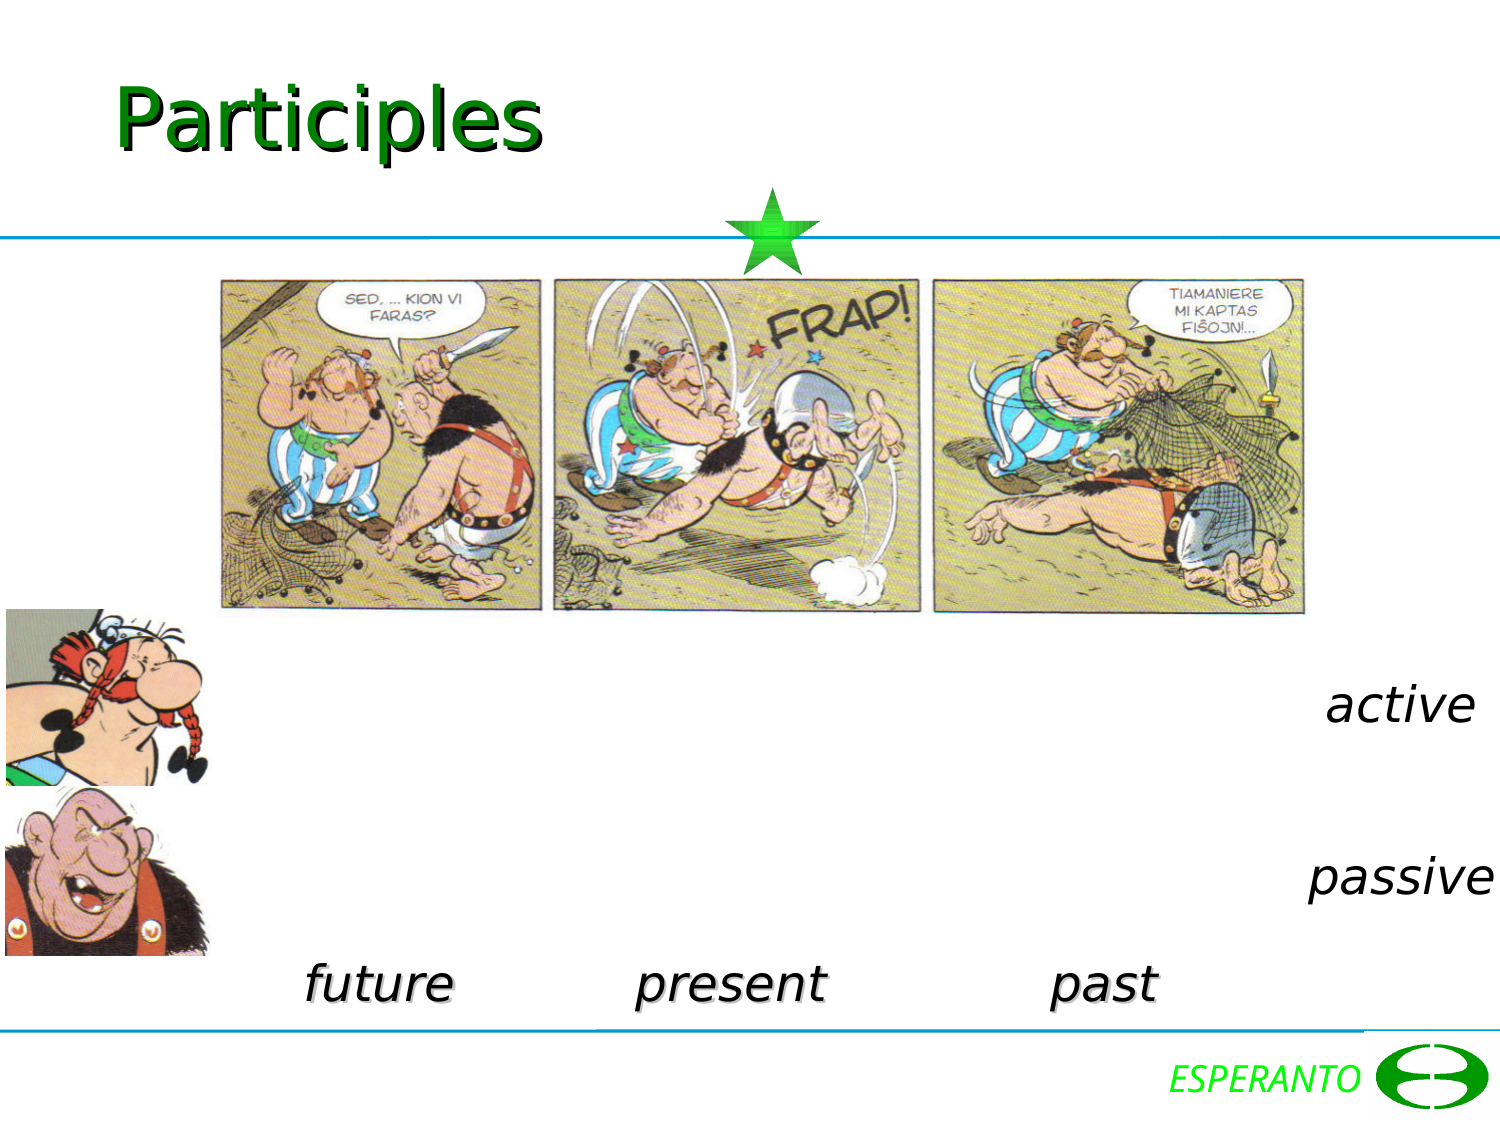

# Participles
 future present past
active
passive